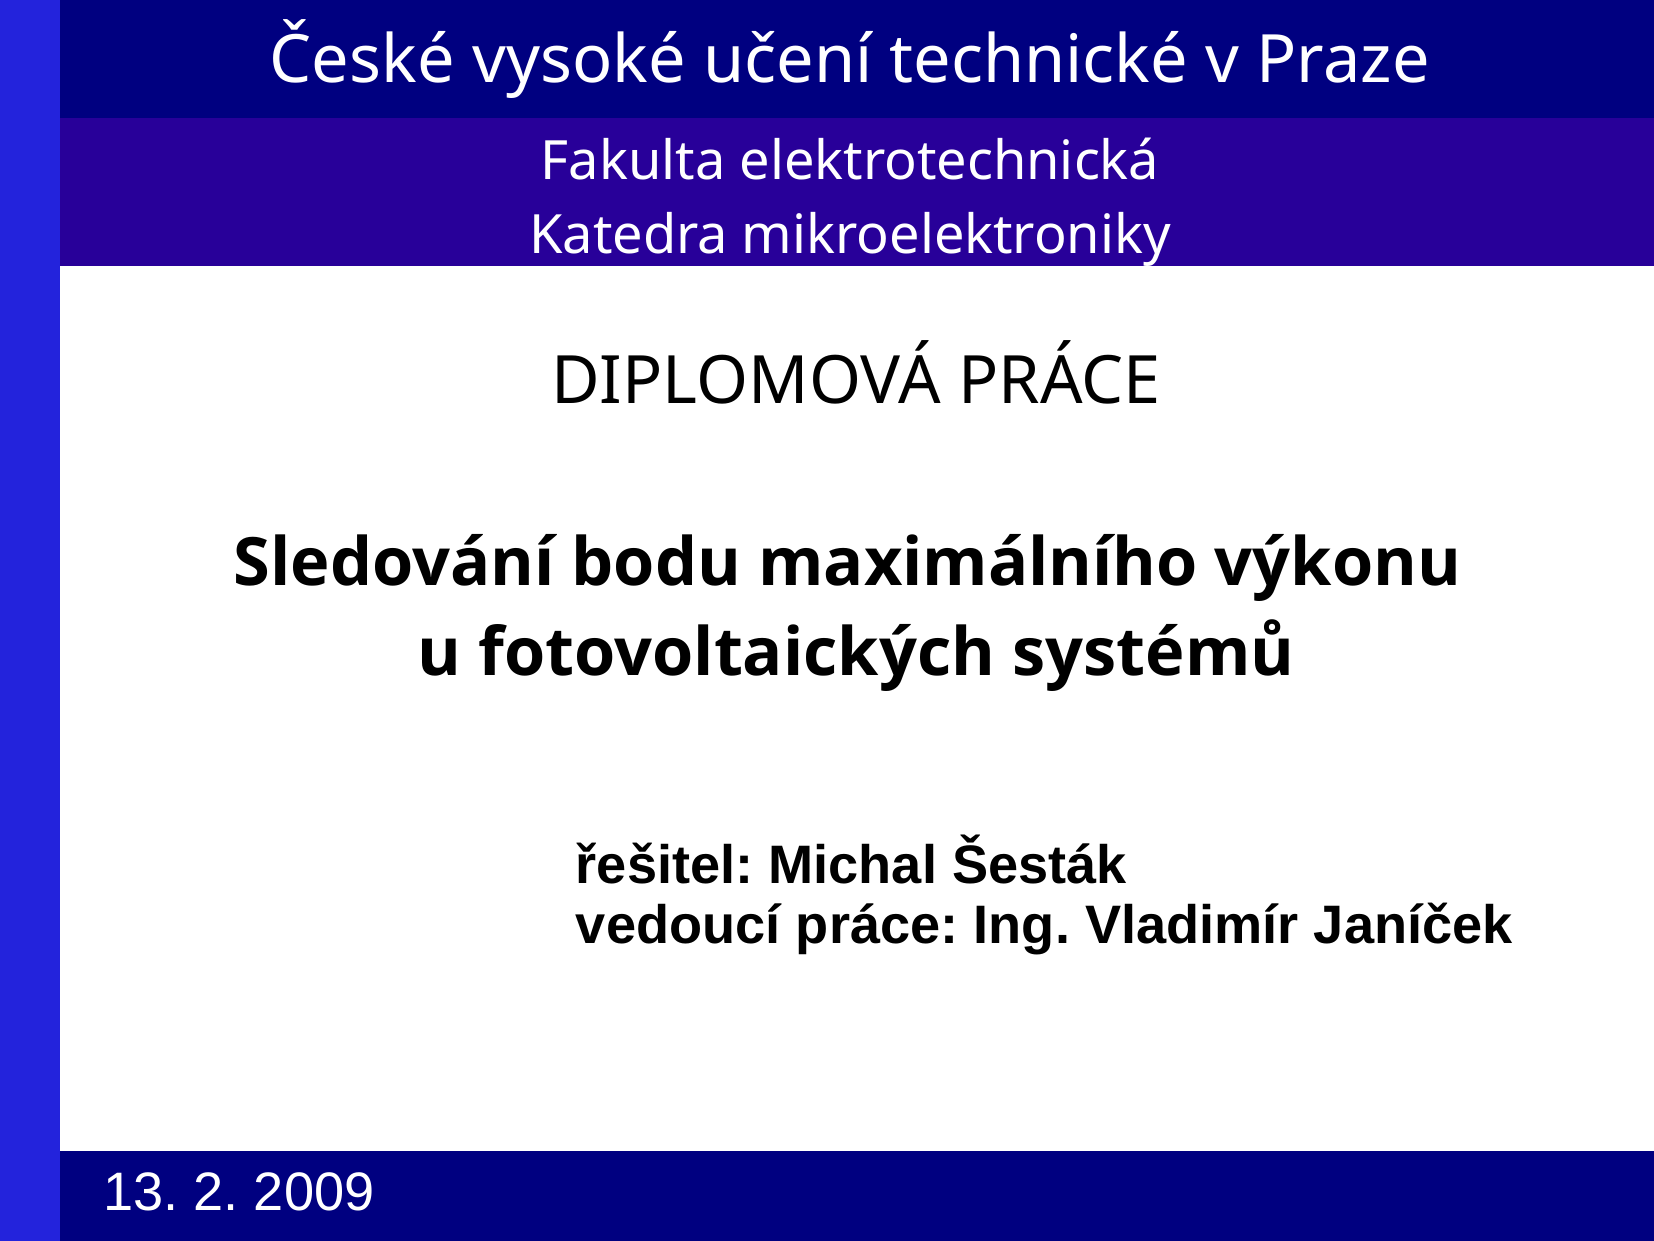

# České vysoké učení technické v Praze Fakulta elektrotechnická Katedra mikroelektroniky
DIPLOMOVÁ PRÁCE
Sledování bodu maximálního výkonu
u fotovoltaických systémů
řešitel: Michal Šesták
vedoucí práce: Ing. Vladimír Janíček
13. 2. 2009